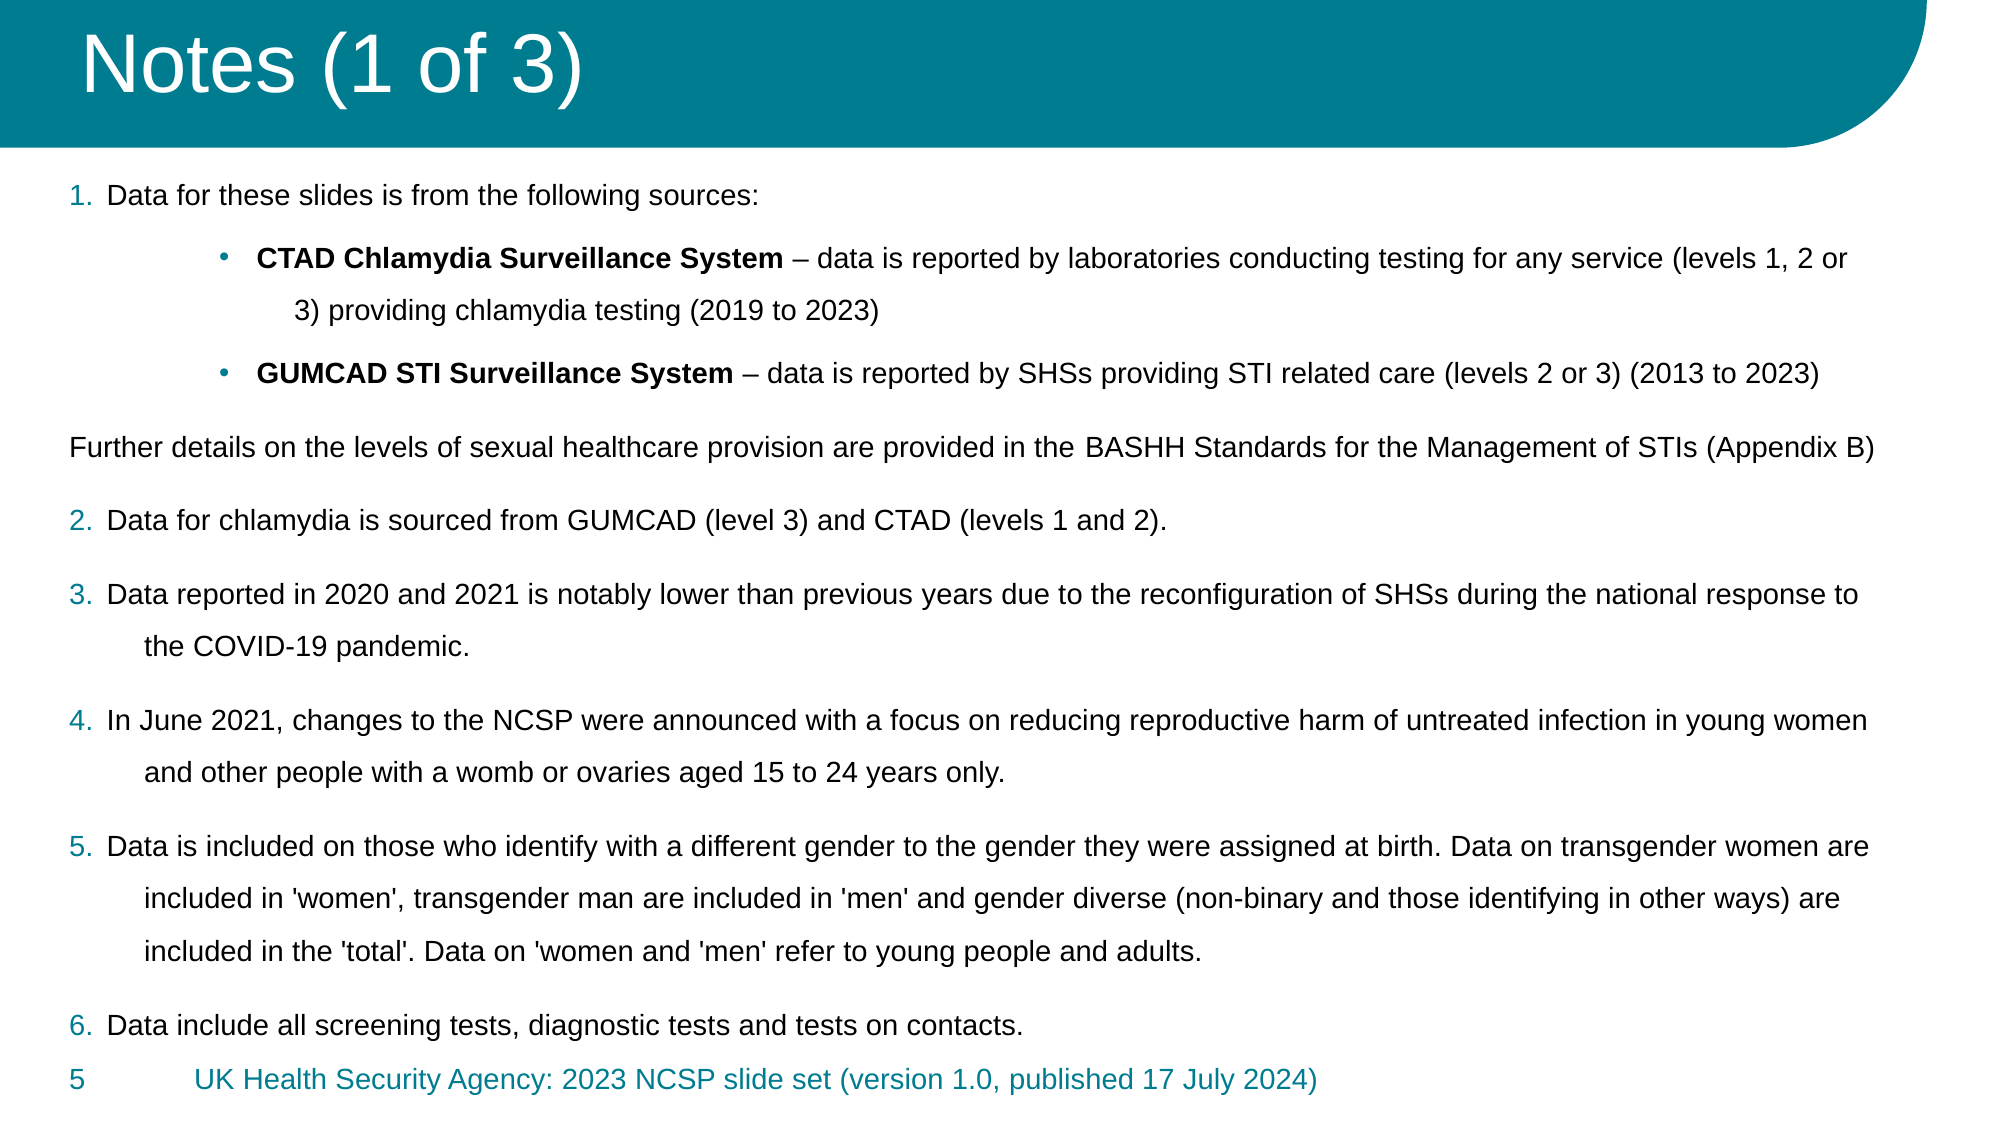

# Notes (1 of 3)
Data for these slides is from the following sources:
CTAD Chlamydia Surveillance System – data is reported by laboratories conducting testing for any service (levels 1, 2 or 3) providing chlamydia testing (2019 to 2023)
GUMCAD STI Surveillance System – data is reported by SHSs providing STI related care (levels 2 or 3) (2013 to 2023)
Further details on the levels of sexual healthcare provision are provided in the BASHH Standards for the Management of STIs (Appendix B)
Data for chlamydia is sourced from GUMCAD (level 3) and CTAD (levels 1 and 2).
Data reported in 2020 and 2021 is notably lower than previous years due to the reconfiguration of SHSs during the national response to the COVID-19 pandemic.
In June 2021, changes to the NCSP were announced with a focus on reducing reproductive harm of untreated infection in young women and other people with a womb or ovaries aged 15 to 24 years only.
Data is included on those who identify with a different gender to the gender they were assigned at birth. Data on transgender women are included in 'women', transgender man are included in 'men' and gender diverse (non-binary and those identifying in other ways) are included in the 'total'. Data on 'women and 'men' refer to young people and adults.
Data include all screening tests, diagnostic tests and tests on contacts.
5
UK Health Security Agency: 2023 NCSP slide set (version 1.0, published 17 July 2024)